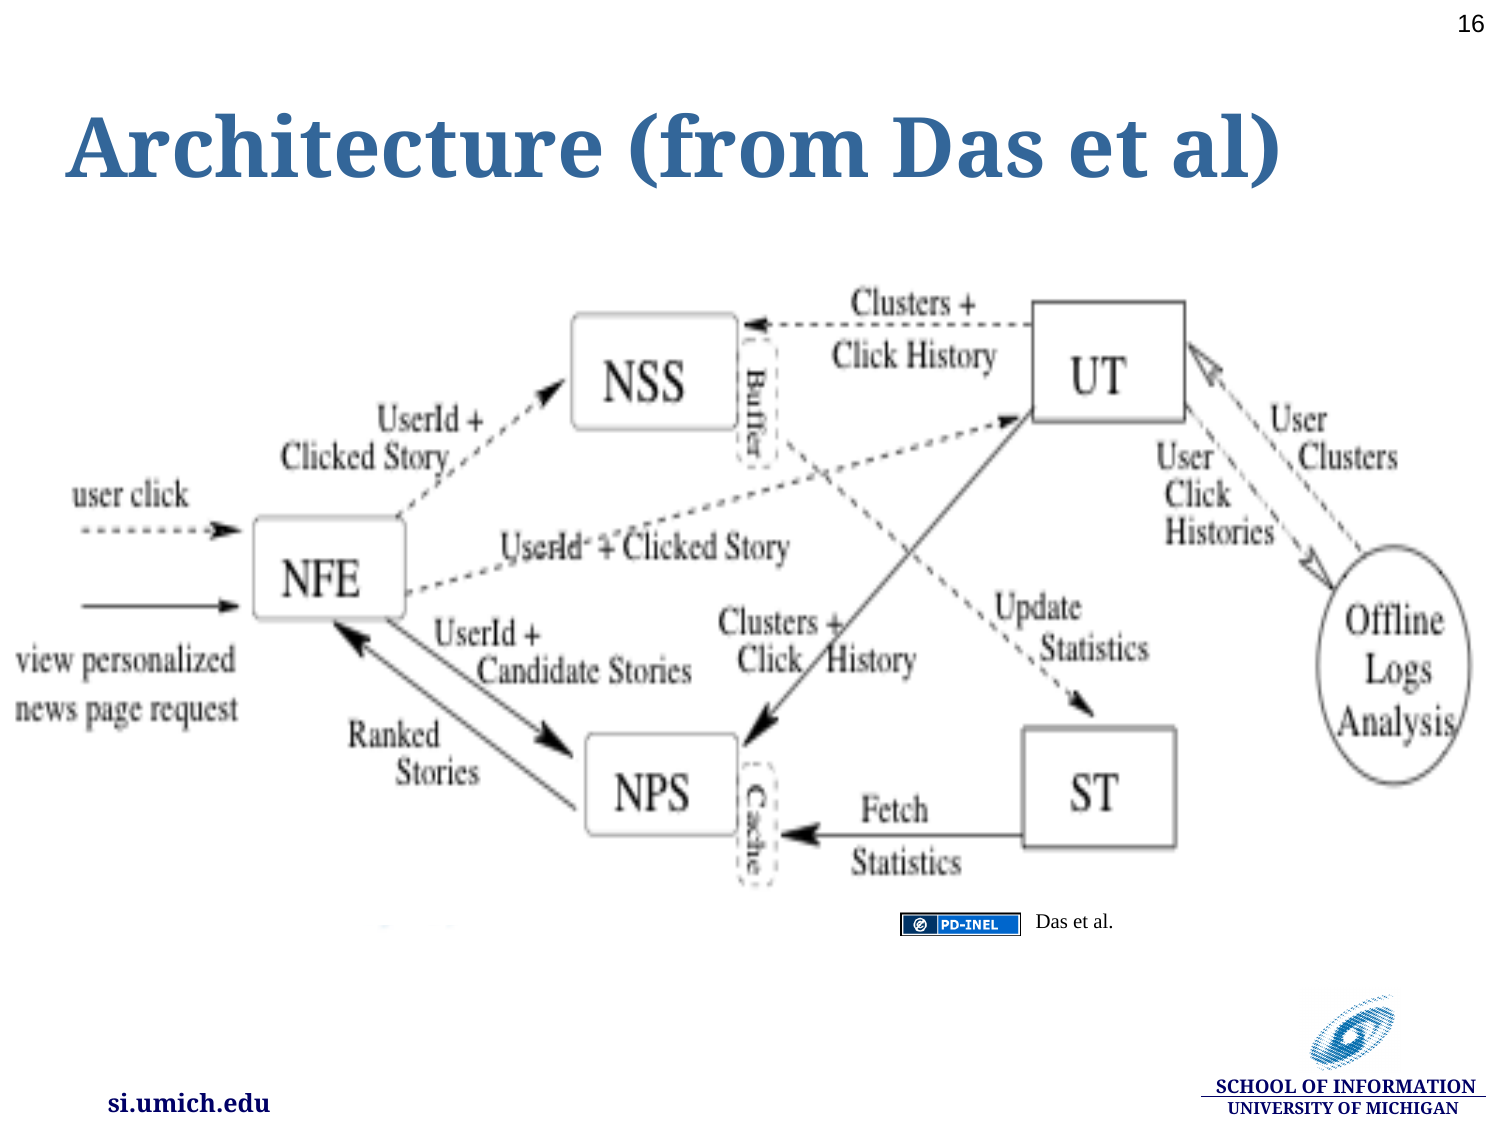

# Architecture (from Das et al)
Das et al.